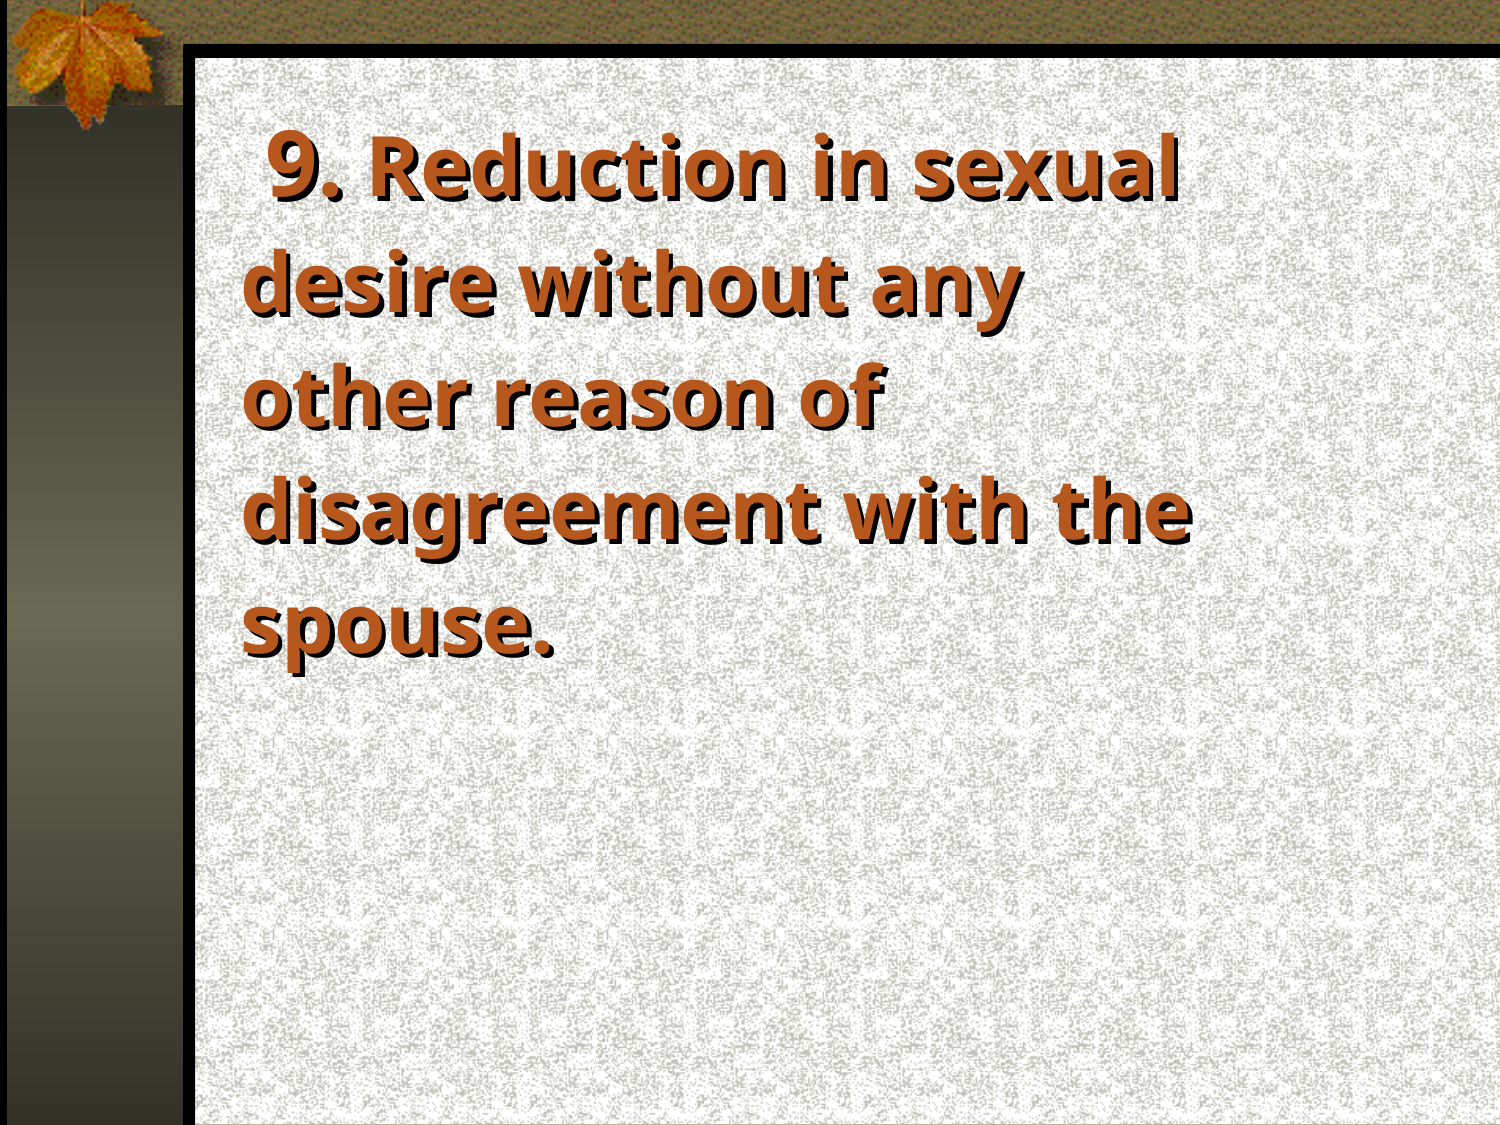

# 9. Reduction in sexual desire without any other reason of disagreement with the spouse.